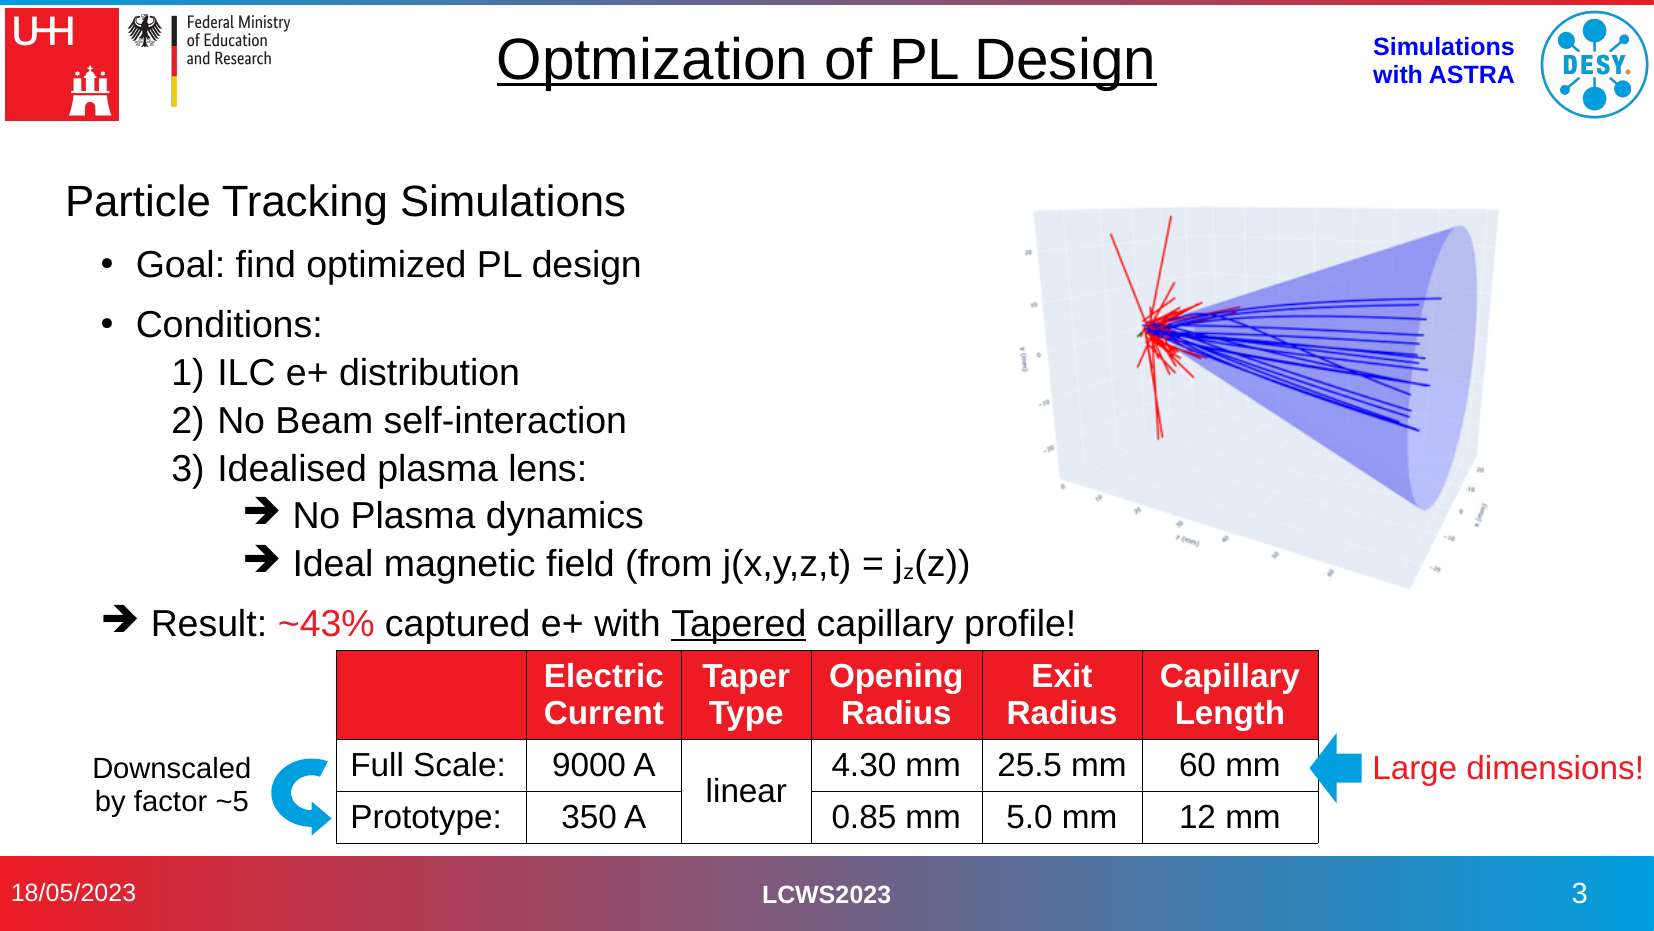

# Optmization of PL Design
Simulations
with ASTRA
Particle Tracking Simulations
Goal: find optimized PL design
Conditions:
 ILC e+ distribution
 No Beam self-interaction
 Idealised plasma lens:
 No Plasma dynamics
 Ideal magnetic field (from j(x,y,z,t) = jz(z))
 Result: ~43% captured e+ with Tapered capillary profile!
| | Electric Current | Taper Type | Opening Radius | Exit Radius | Capillary Length |
| --- | --- | --- | --- | --- | --- |
| Full Scale: | 9000 A | linear | 4.30 mm | 25.5 mm | 60 mm |
| Prototype: | 350 A | | 0.85 mm | 5.0 mm | 12 mm |
Downscaled
by factor ~5
Large dimensions!
18/05/2023
3
LCWS2023